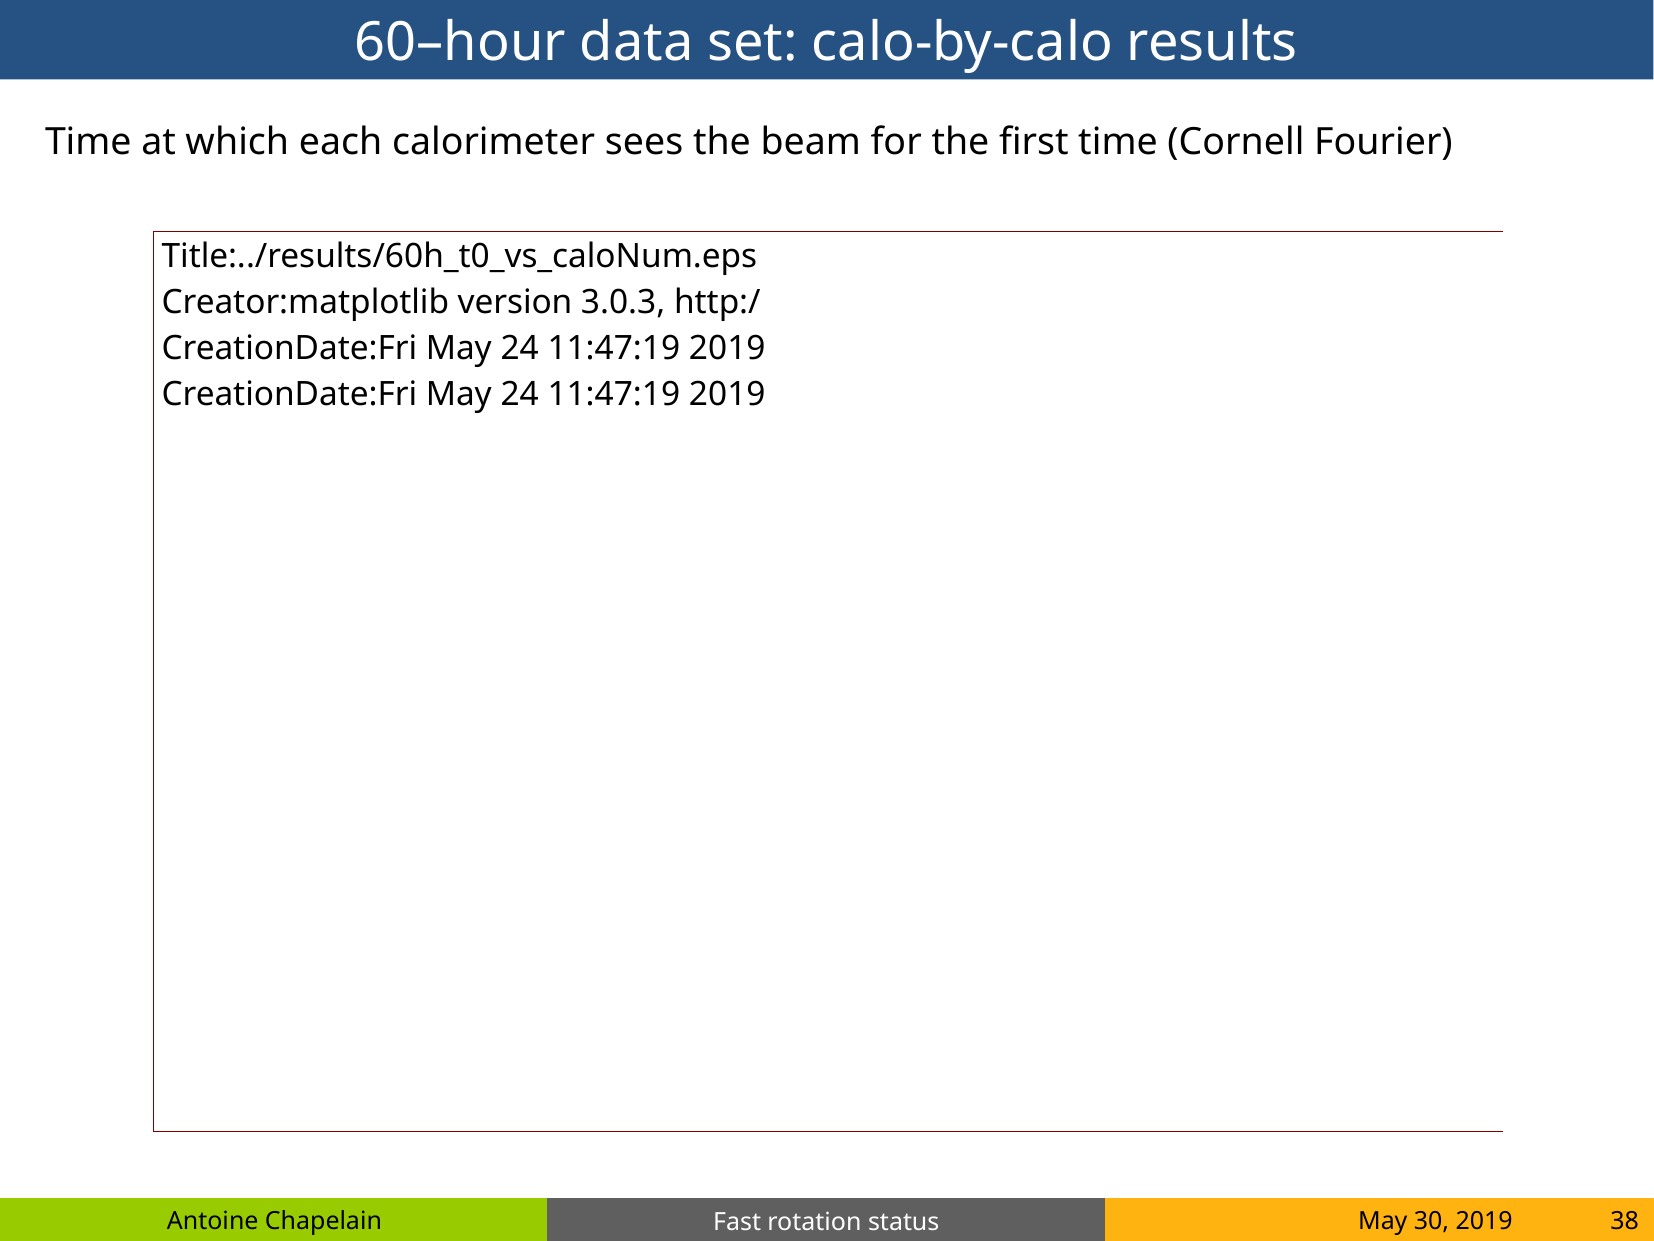

# 60–hour data set: calo-by-calo results
Time at which each calorimeter sees the beam for the first time (Cornell Fourier)